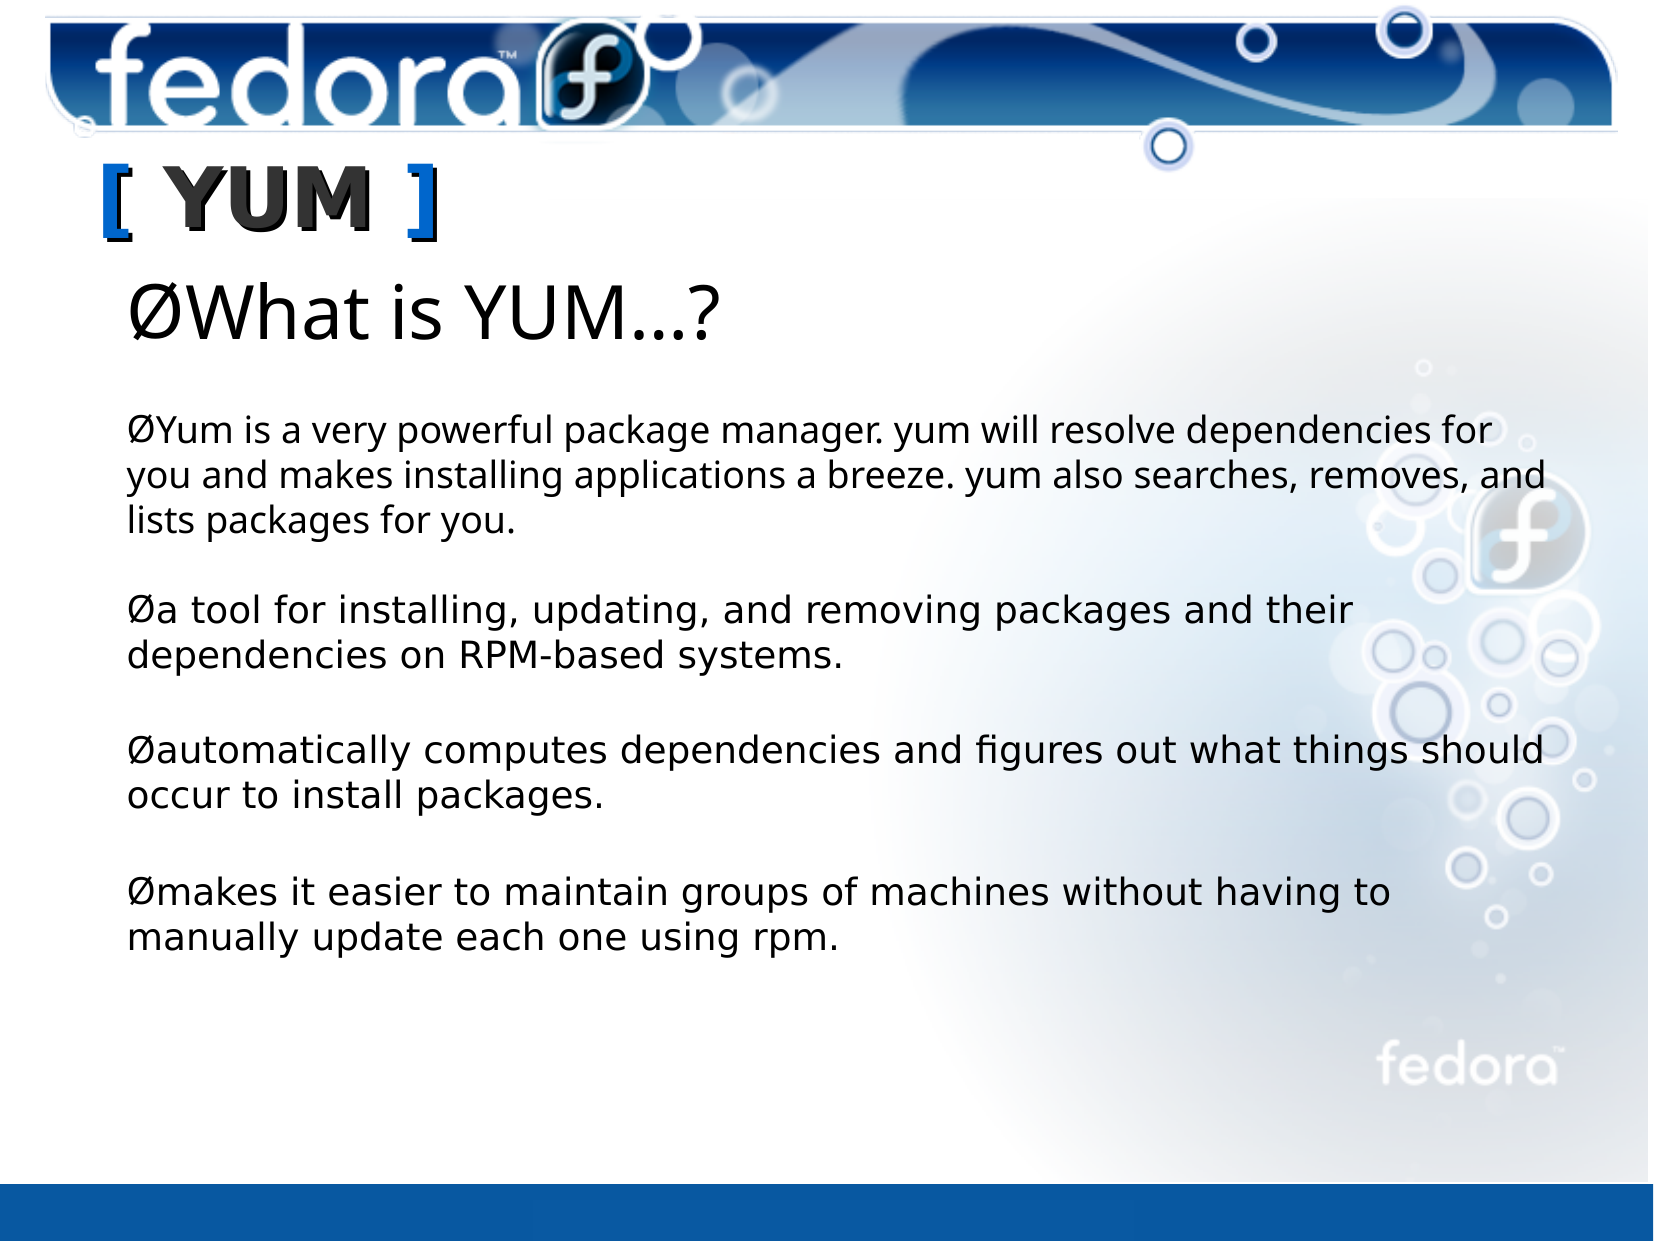

[ YUM ]
What is YUM…?
Yum is a very powerful package manager. yum will resolve dependencies for you and makes installing applications a breeze. yum also searches, removes, and lists packages for you.
a tool for installing, updating, and removing packages and their dependencies on RPM-based systems.
automatically computes dependencies and figures out what things should occur to install packages.
makes it easier to maintain groups of machines without having to manually update each one using rpm.